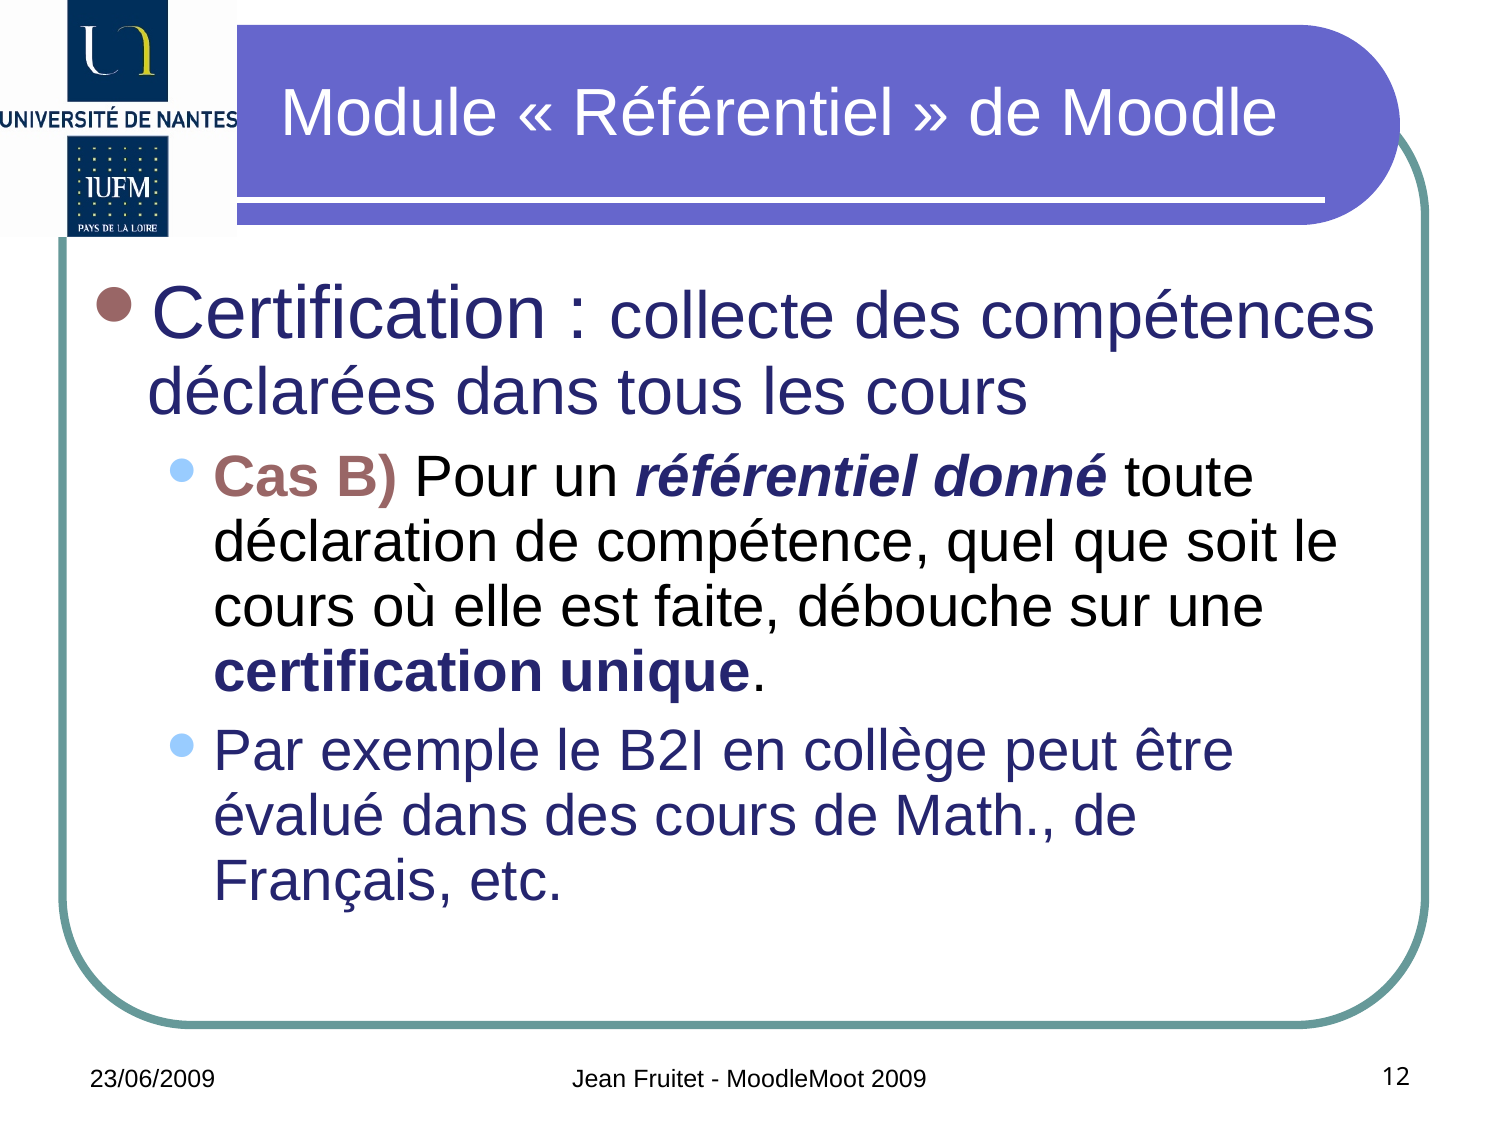

# Module « Référentiel » de Moodle
Certification : collecte des compétences déclarées dans tous les cours
Cas B) Pour un référentiel donné toute déclaration de compétence, quel que soit le cours où elle est faite, débouche sur une certification unique.
Par exemple le B2I en collège peut être évalué dans des cours de Math., de Français, etc.
23/06/2009
Jean Fruitet - MoodleMoot 2009
12